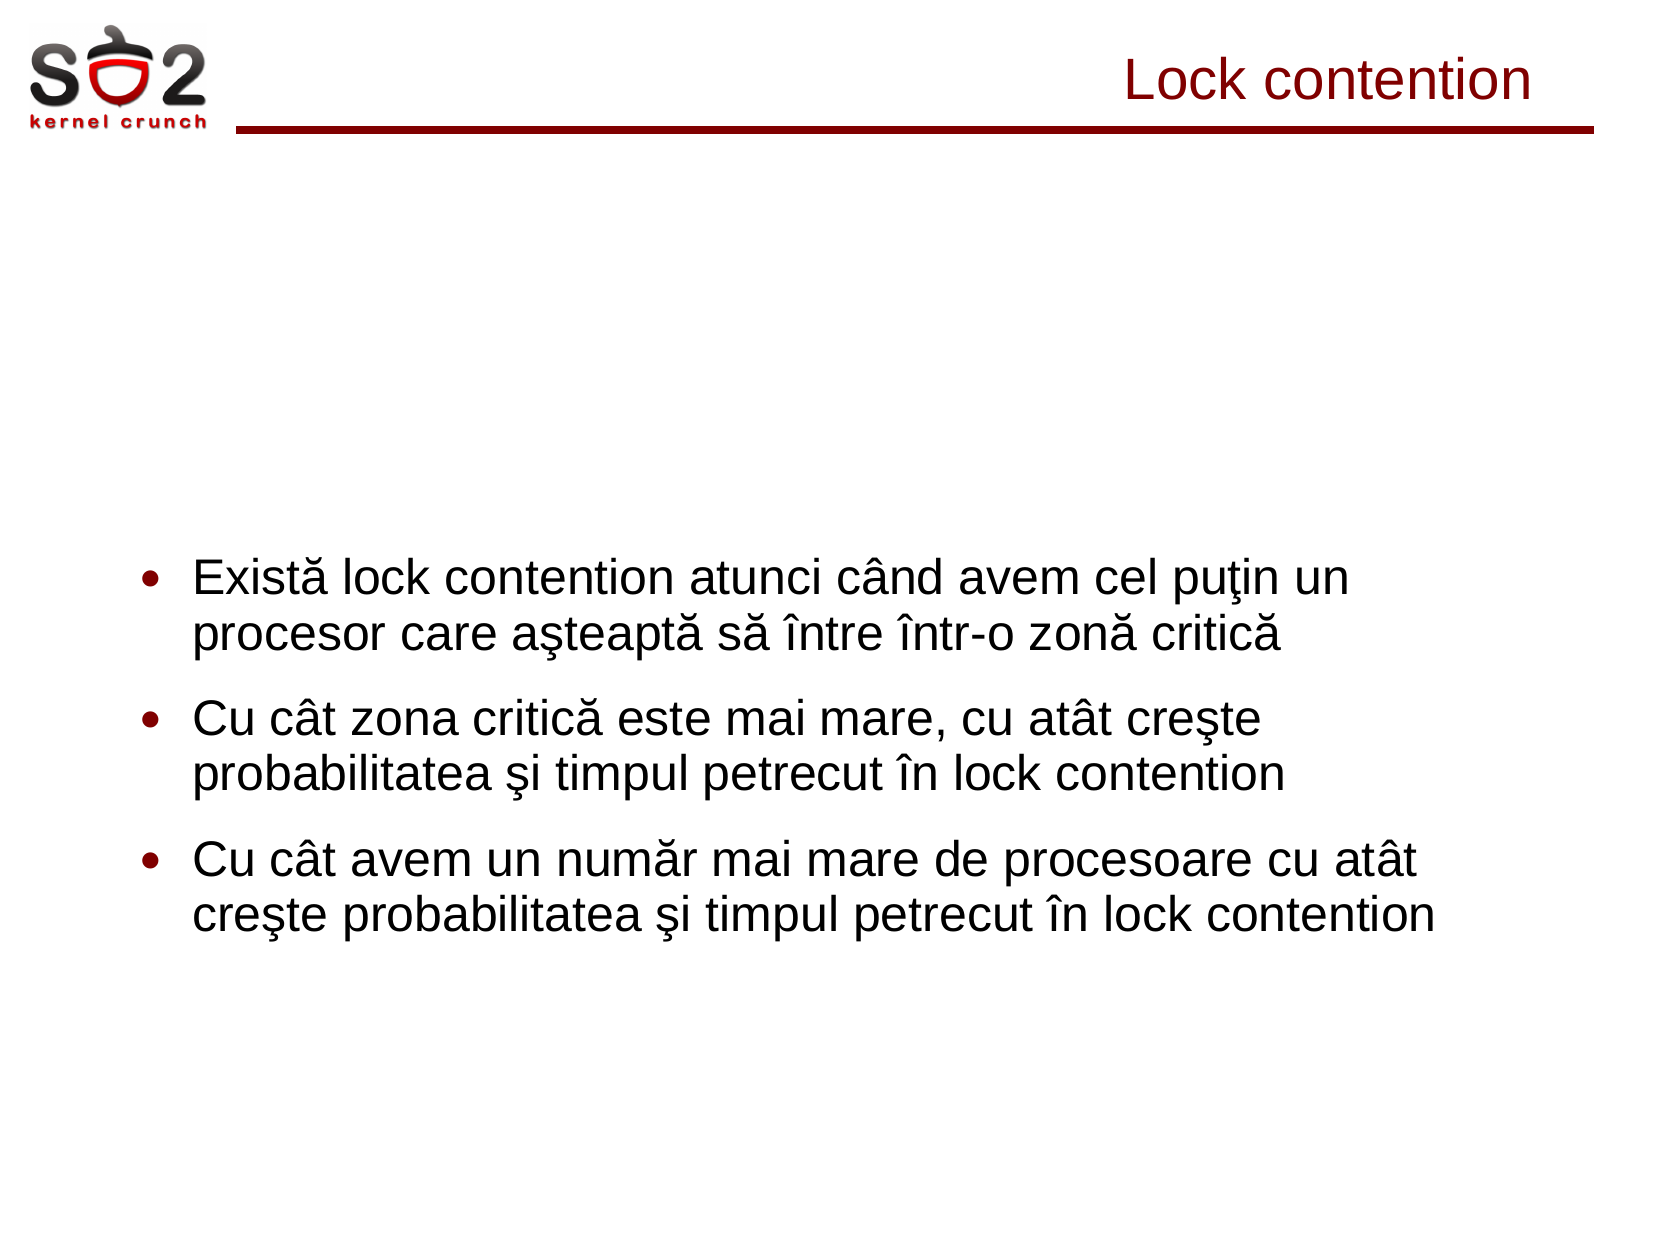

# Lock contention
Există lock contention atunci când avem cel puţin un procesor care aşteaptă să între într-o zonă critică
Cu cât zona critică este mai mare, cu atât creşte probabilitatea şi timpul petrecut în lock contention
Cu cât avem un număr mai mare de procesoare cu atât creşte probabilitatea şi timpul petrecut în lock contention